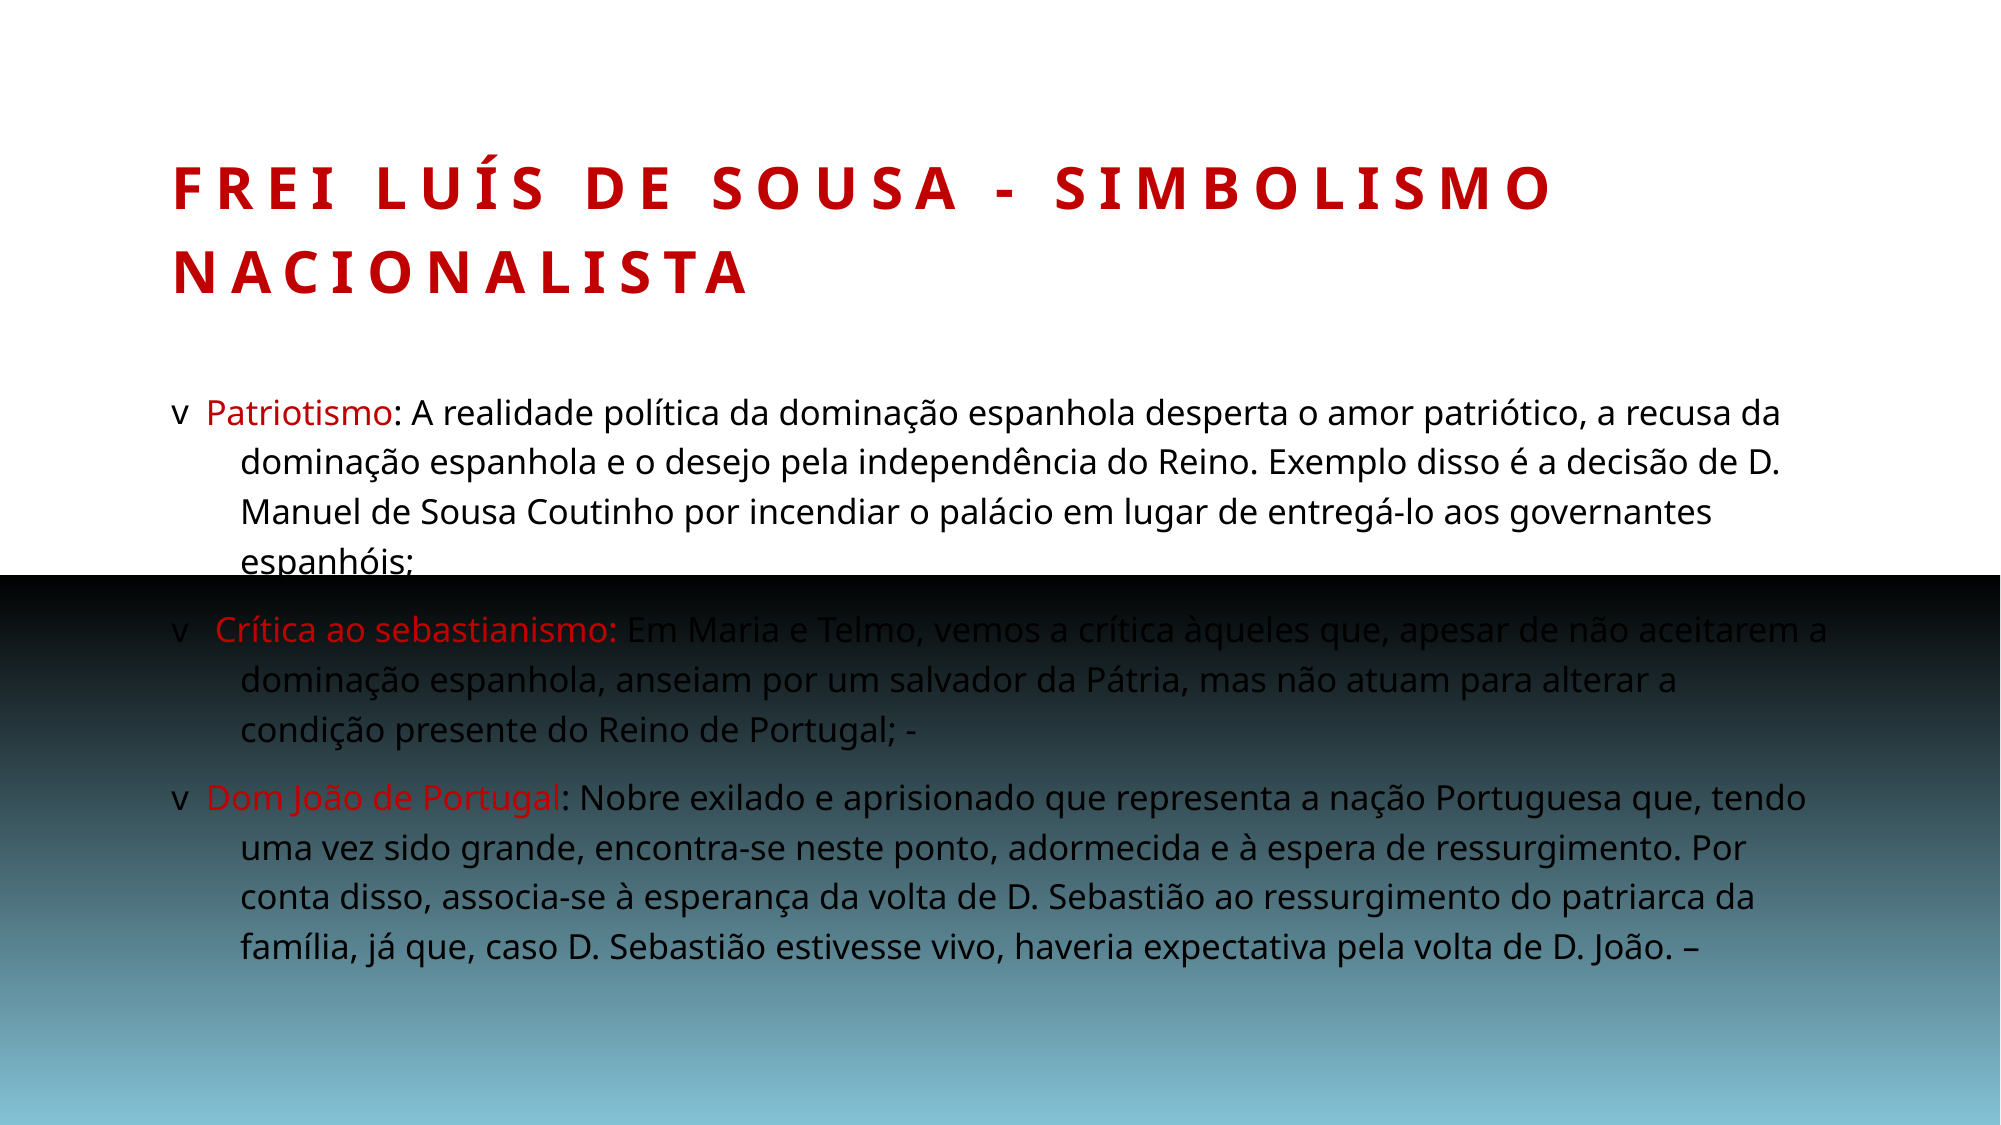

# Frei Luís de Sousa - Simbolismo Nacionalista
Patriotismo: A realidade política da dominação espanhola desperta o amor patriótico, a recusa da dominação espanhola e o desejo pela independência do Reino. Exemplo disso é a decisão de D. Manuel de Sousa Coutinho por incendiar o palácio em lugar de entregá-lo aos governantes espanhóis;
 Crítica ao sebastianismo: Em Maria e Telmo, vemos a crítica àqueles que, apesar de não aceitarem a dominação espanhola, anseiam por um salvador da Pátria, mas não atuam para alterar a condição presente do Reino de Portugal; -
Dom João de Portugal: Nobre exilado e aprisionado que representa a nação Portuguesa que, tendo uma vez sido grande, encontra-se neste ponto, adormecida e à espera de ressurgimento. Por conta disso, associa-se à esperança da volta de D. Sebastião ao ressurgimento do patriarca da família, já que, caso D. Sebastião estivesse vivo, haveria expectativa pela volta de D. João. –